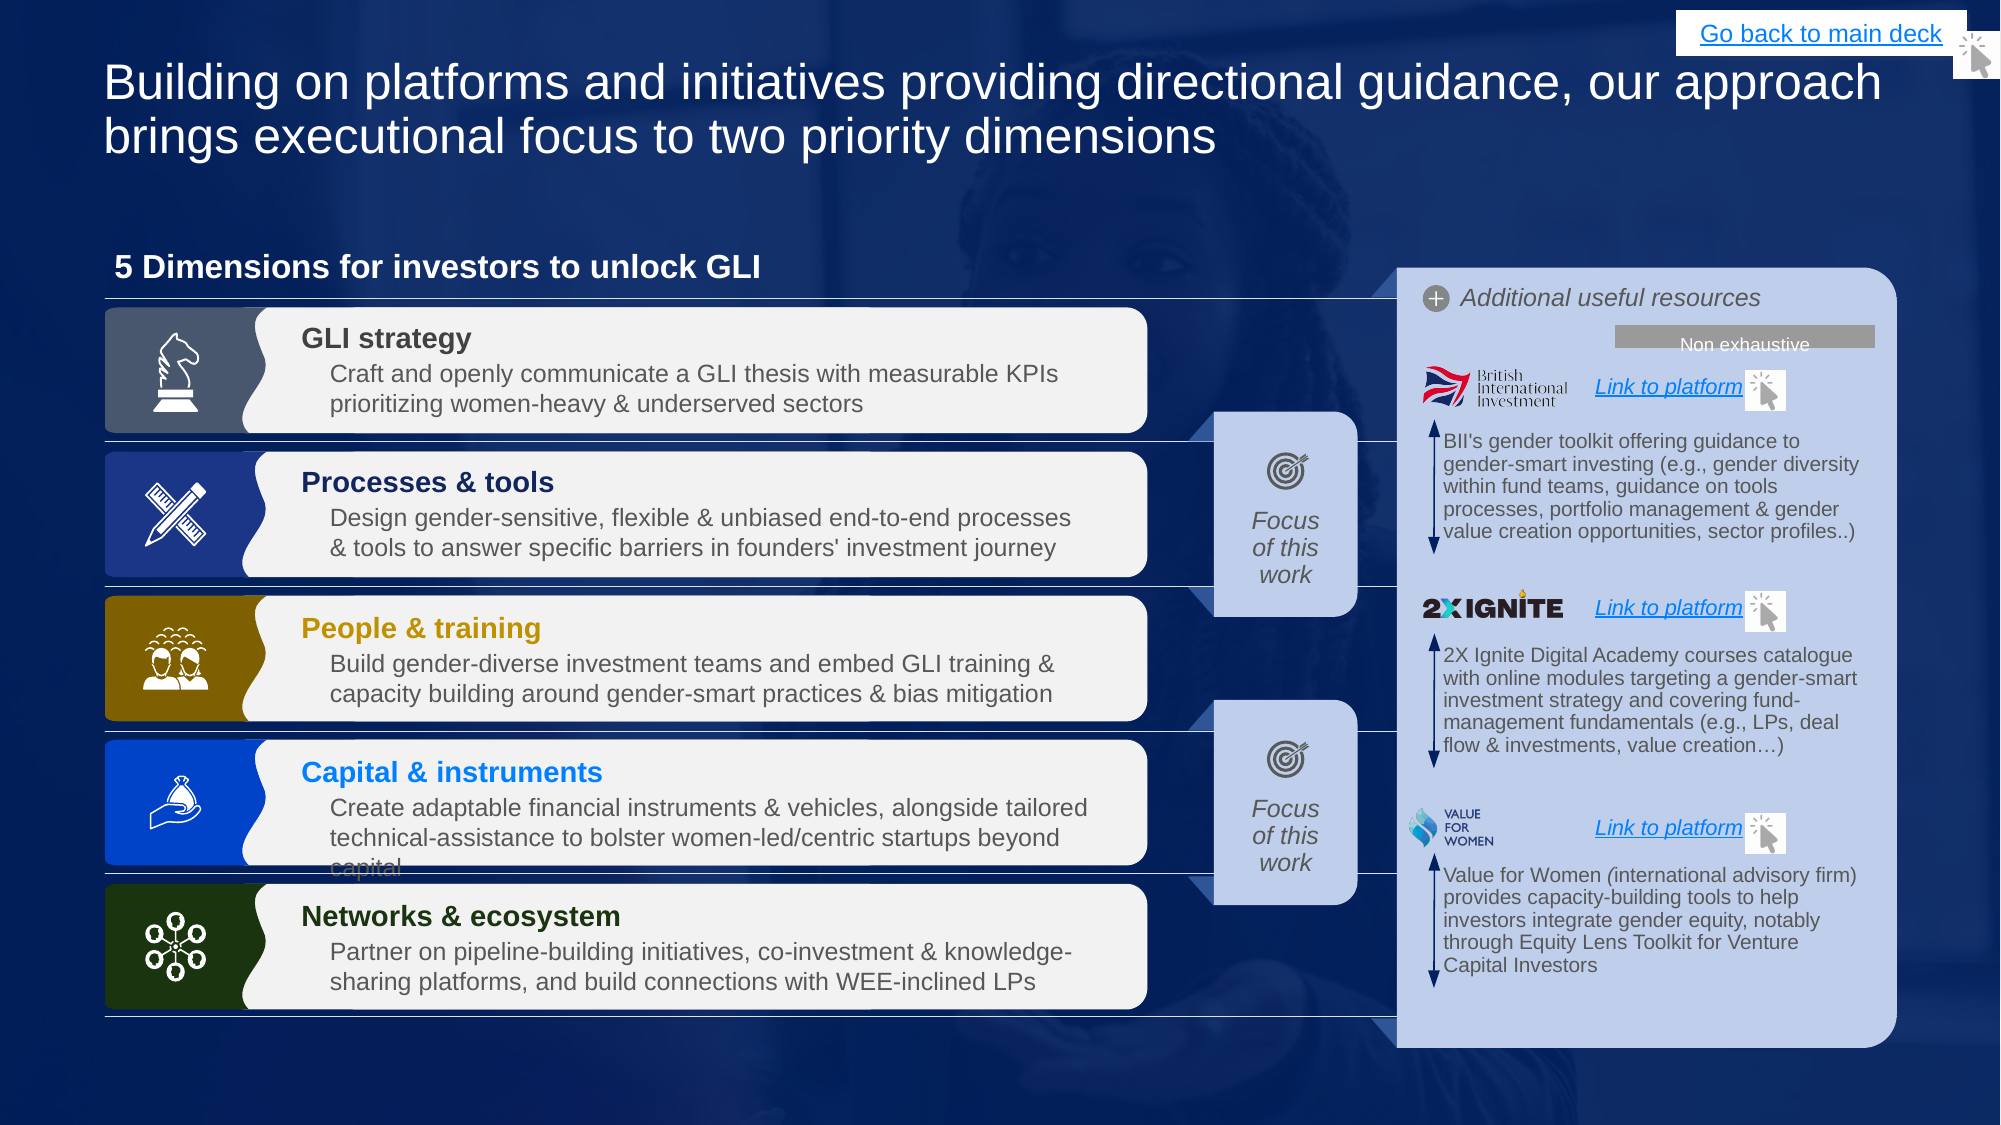

Go back to main deck
# v
Building on platforms and initiatives providing directional guidance, our approach brings executional focus to two priority dimensions
5 Dimensions for investors to unlock GLI
Additional useful resources
GLI strategy
Craft and openly communicate a GLI thesis with measurable KPIs prioritizing women-heavy & underserved sectors
Non exhaustive
Link to platform
BII's gender toolkit offering guidance to gender-smart investing (e.g., gender diversity within fund teams, guidance on tools processes, portfolio management & gender value creation opportunities, sector profiles..)
Processes & tools
Design gender-sensitive, flexible & unbiased end-to-end processes & tools to answer specific barriers in founders' investment journey
Focus of this work
Link to platform
2X Ignite Digital Academy courses catalogue with online modules targeting a gender-smart investment strategy and covering fund-management fundamentals (e.g., LPs, deal flow & investments, value creation…)
People & training
Build gender-diverse investment teams and embed GLI training & capacity building around gender-smart practices & bias mitigation
Capital & instruments
Create adaptable financial instruments & vehicles, alongside tailored technical-assistance to bolster women-led/centric startups beyond capital
Focus of this work
Link to platform
Value for Women (international advisory firm) provides capacity-building tools to help investors integrate gender equity, notably through Equity Lens Toolkit for Venture Capital Investors
Networks & ecosystem
Partner on pipeline-building initiatives, co-investment & knowledge-sharing platforms, and build connections with WEE-inclined LPs